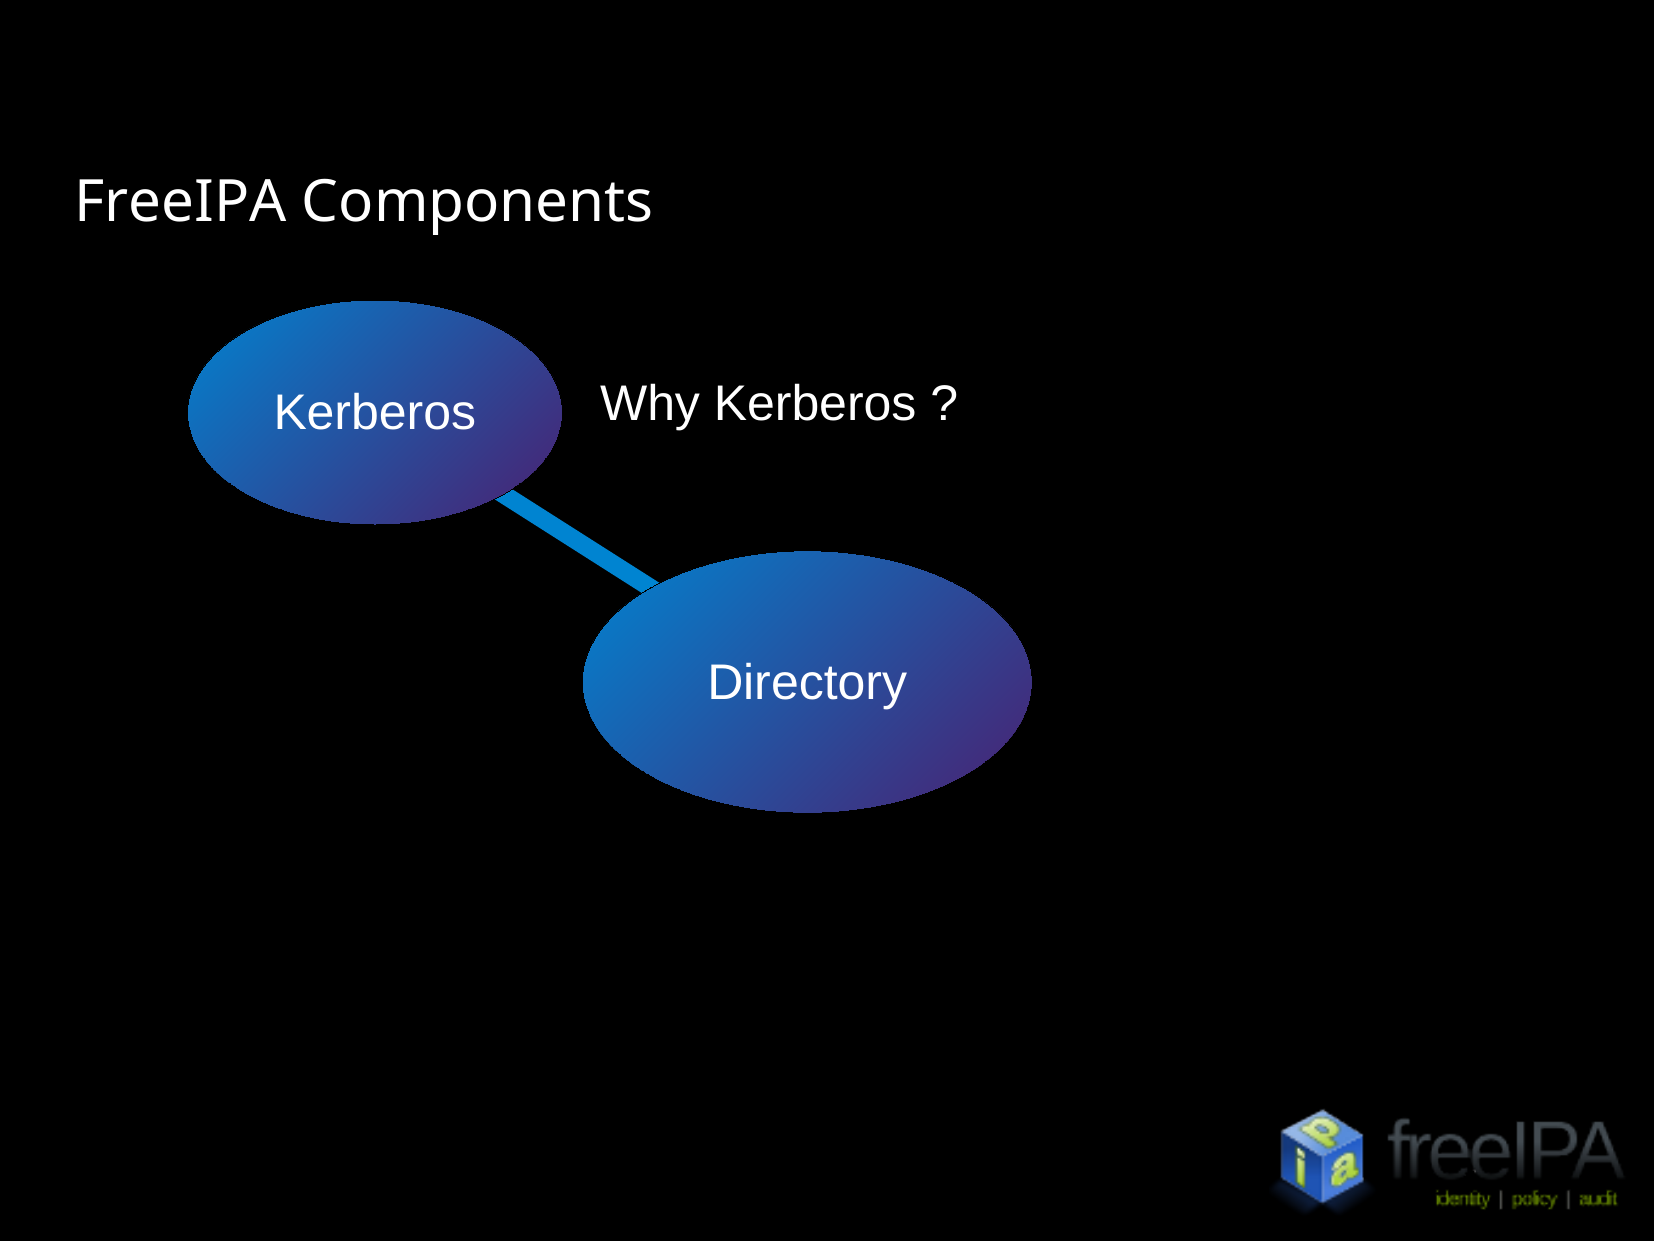

# FreeIPA Components
Kerberos
Why Kerberos ?
Directory